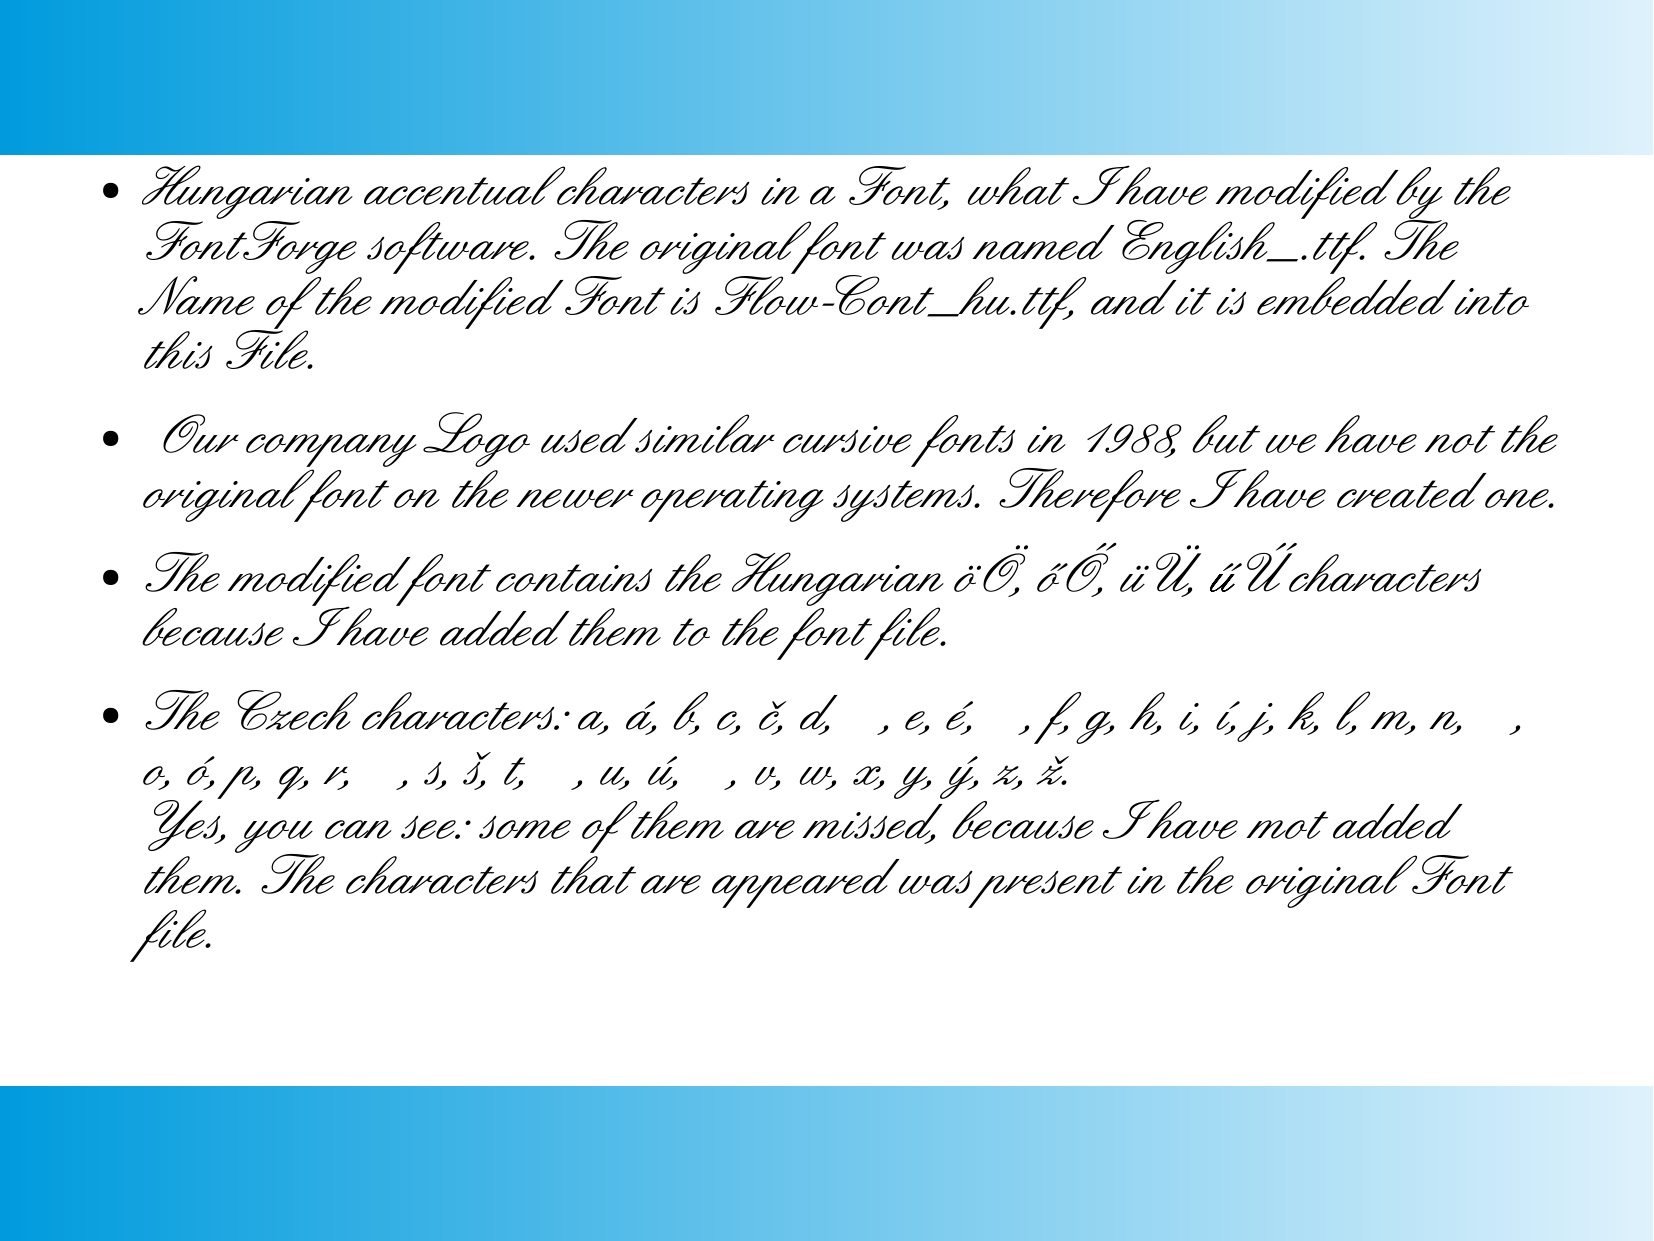

# Hungarian accentual characters in a Font, what I have modified by the FontForge software. The original font was named English_.ttf. The Name of the modified Font is Flow-Cont_hu.ttf, and it is embedded into this File.
 Our company Logo used similar cursive fonts in 1988, but we have not the original font on the newer operating systems. Therefore I have created one.
The modified font contains the Hungarian öÖ, őŐ, üÜ, űŰ characters because I have added them to the font file.
The Czech characters: a, á, b, c, č, d, ď, e, é, ě, f, g, h, i, í, j, k, l, m, n, ň, o, ó, p, q, r, ř, s, š, t, ť, u, ú, ů, v, w, x, y, ý, z, ž.
Yes, you can see: some of them are missed, because I have mot added them. The characters that are appeared was present in the original Font file.